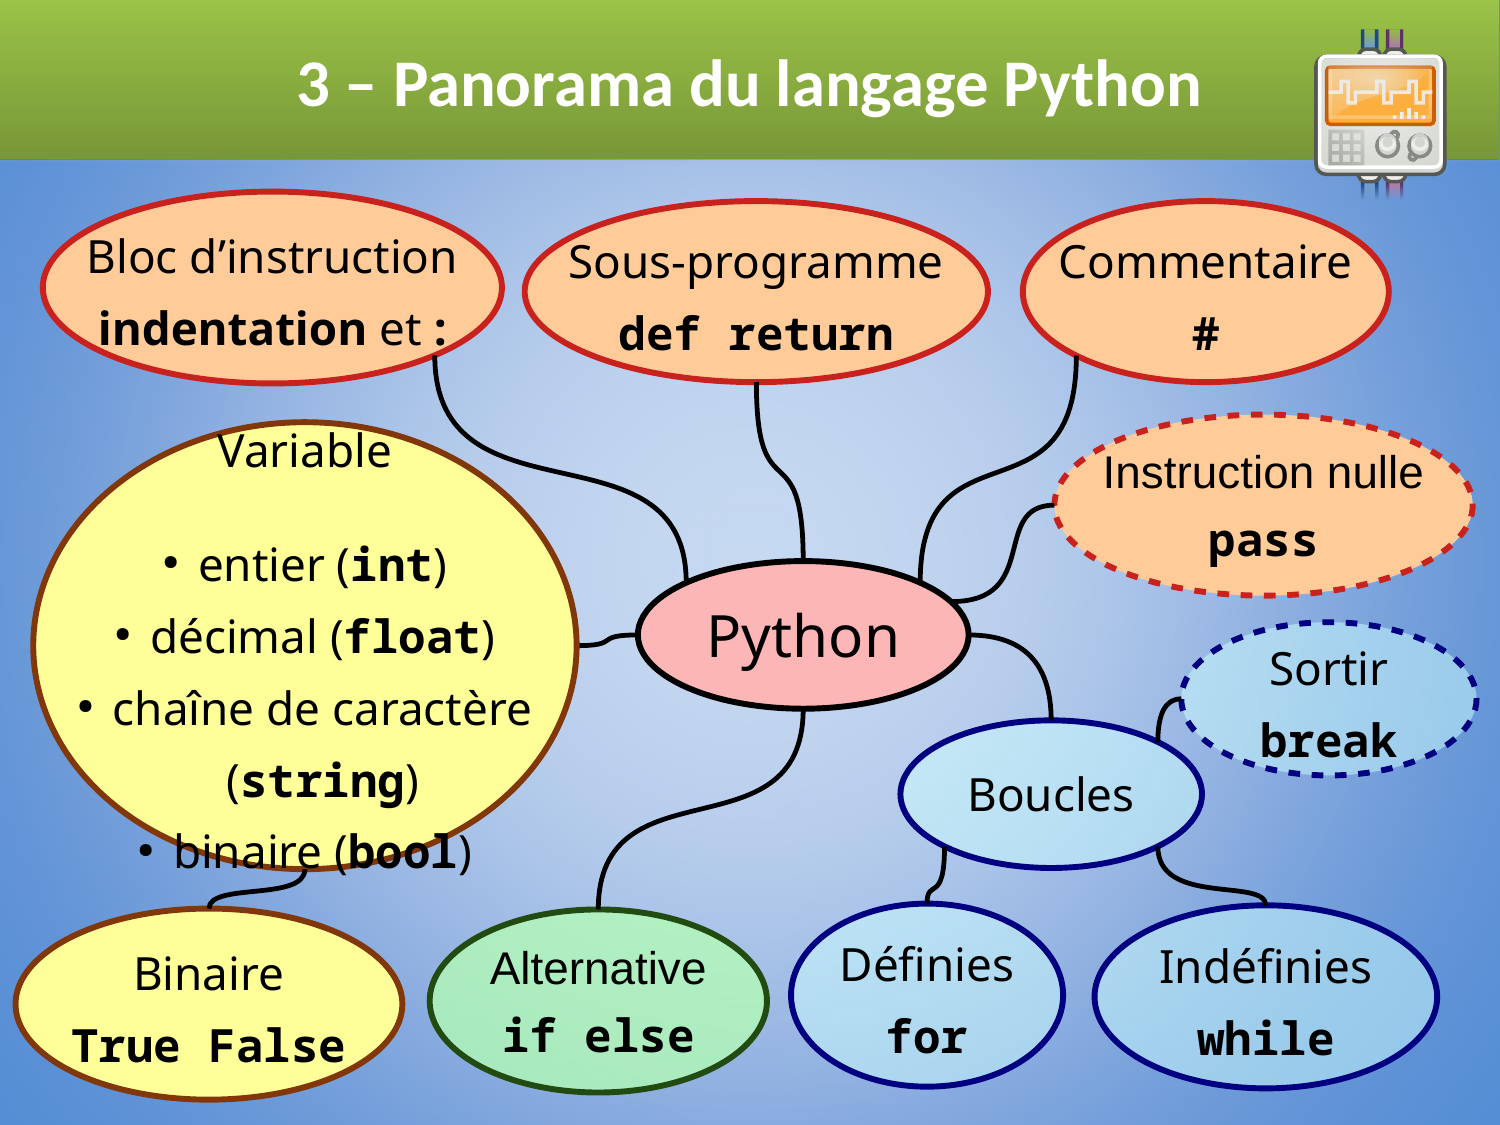

3 – Panorama du langage Python
Bloc d’instruction
indentation et :
Sous-programme
def return
Commentaire
#
Instruction nulle
pass
Variable
entier (int)
décimal (float)
chaîne de caractère
(string)
binaire (bool)
Python
Sortir
break
Boucles
Définies
for
Indéfinies
while
Binaire
True False
Alternative
if else